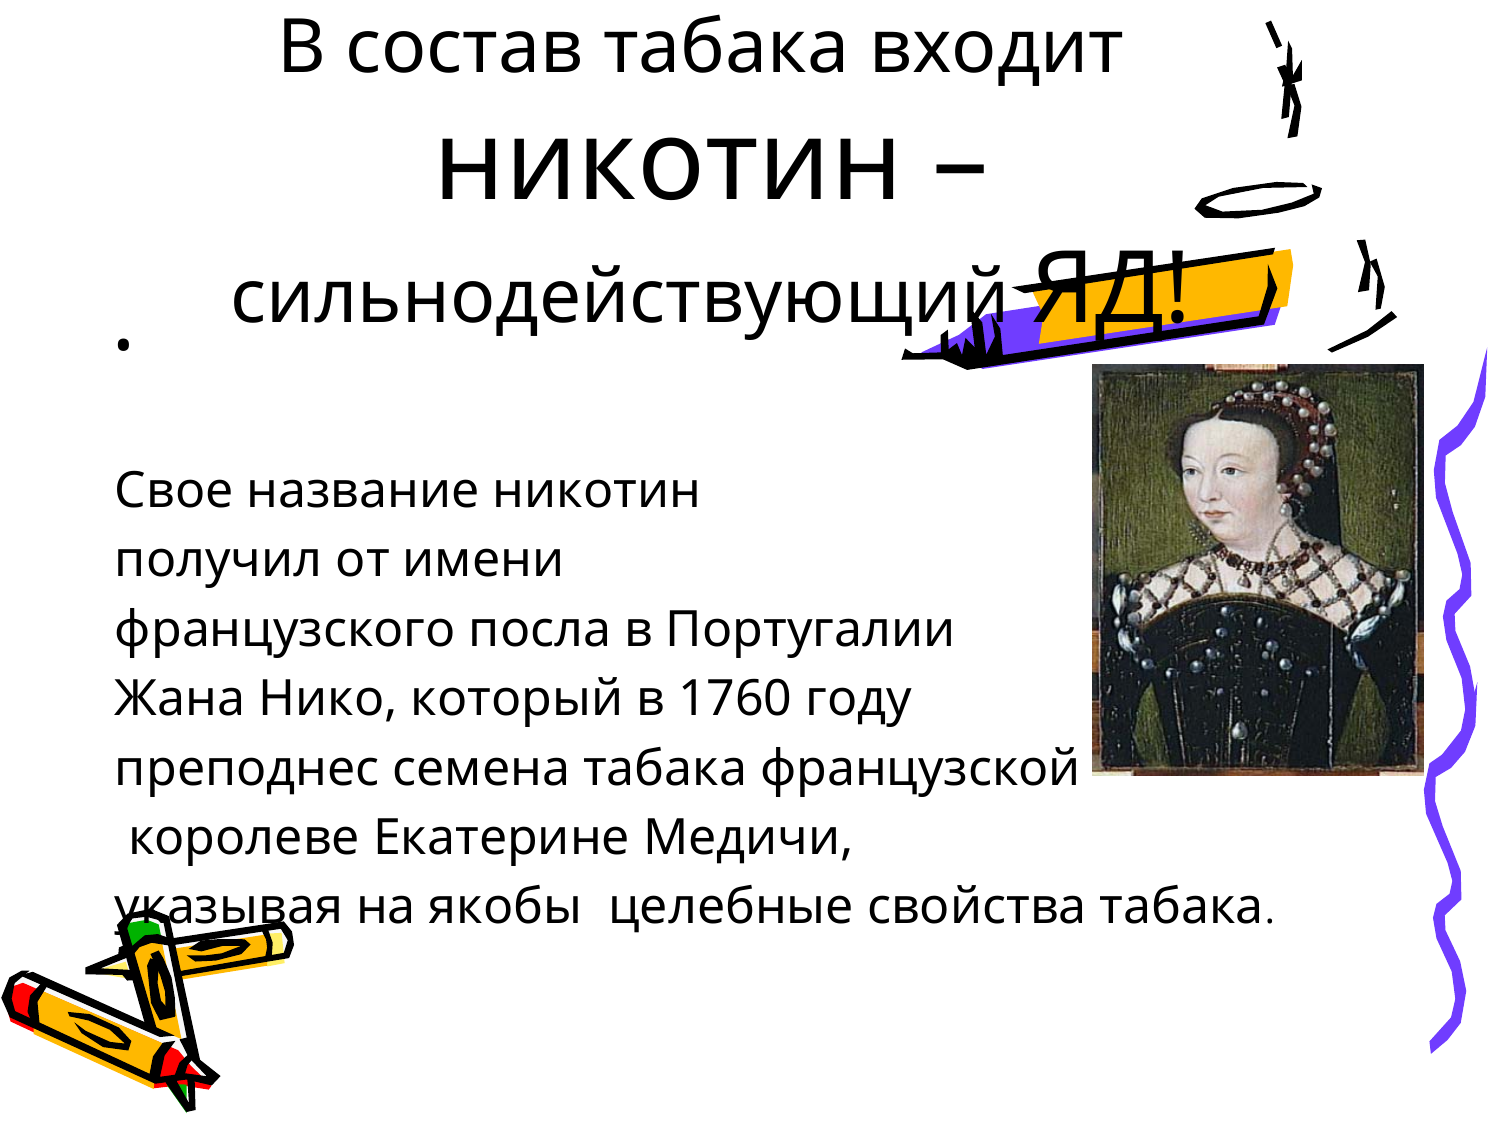

# В состав табака входит никотин – сильнодействующий ЯД!
Свое название никотин
получил от имени
французского посла в Португалии
Жана Нико, который в 1760 году
преподнес семена табака французской
 королеве Екатерине Медичи,
указывая на якобы целебные свойства табака.